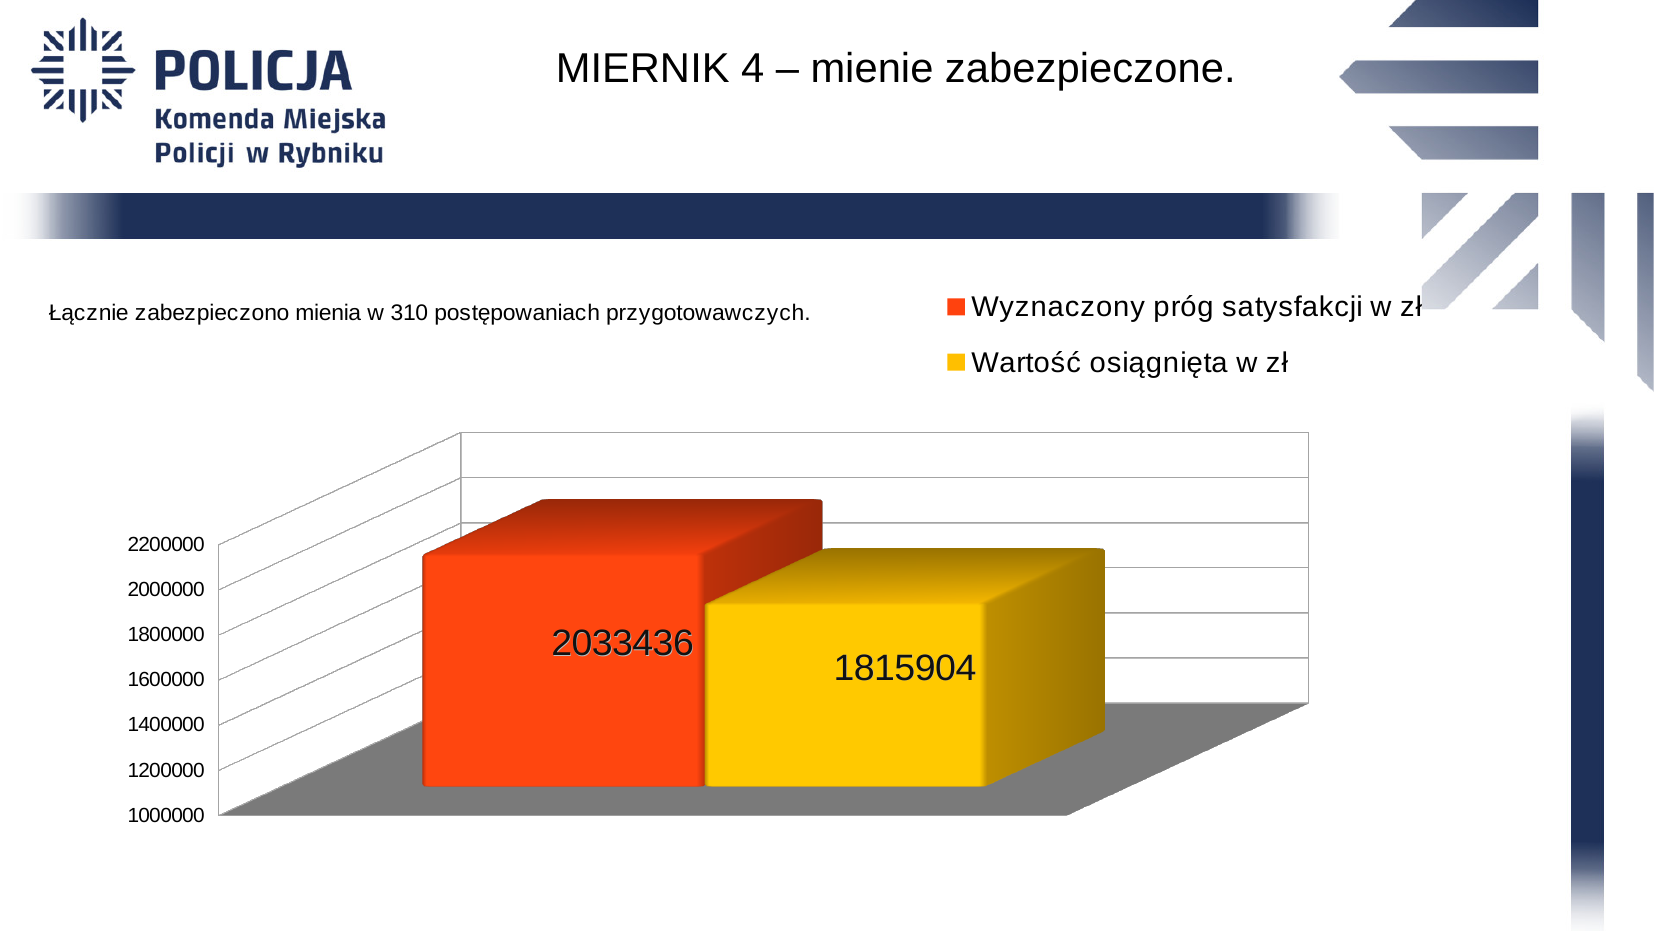

# MIERNIK 4 – mienie zabezpieczone.
[unsupported chart]